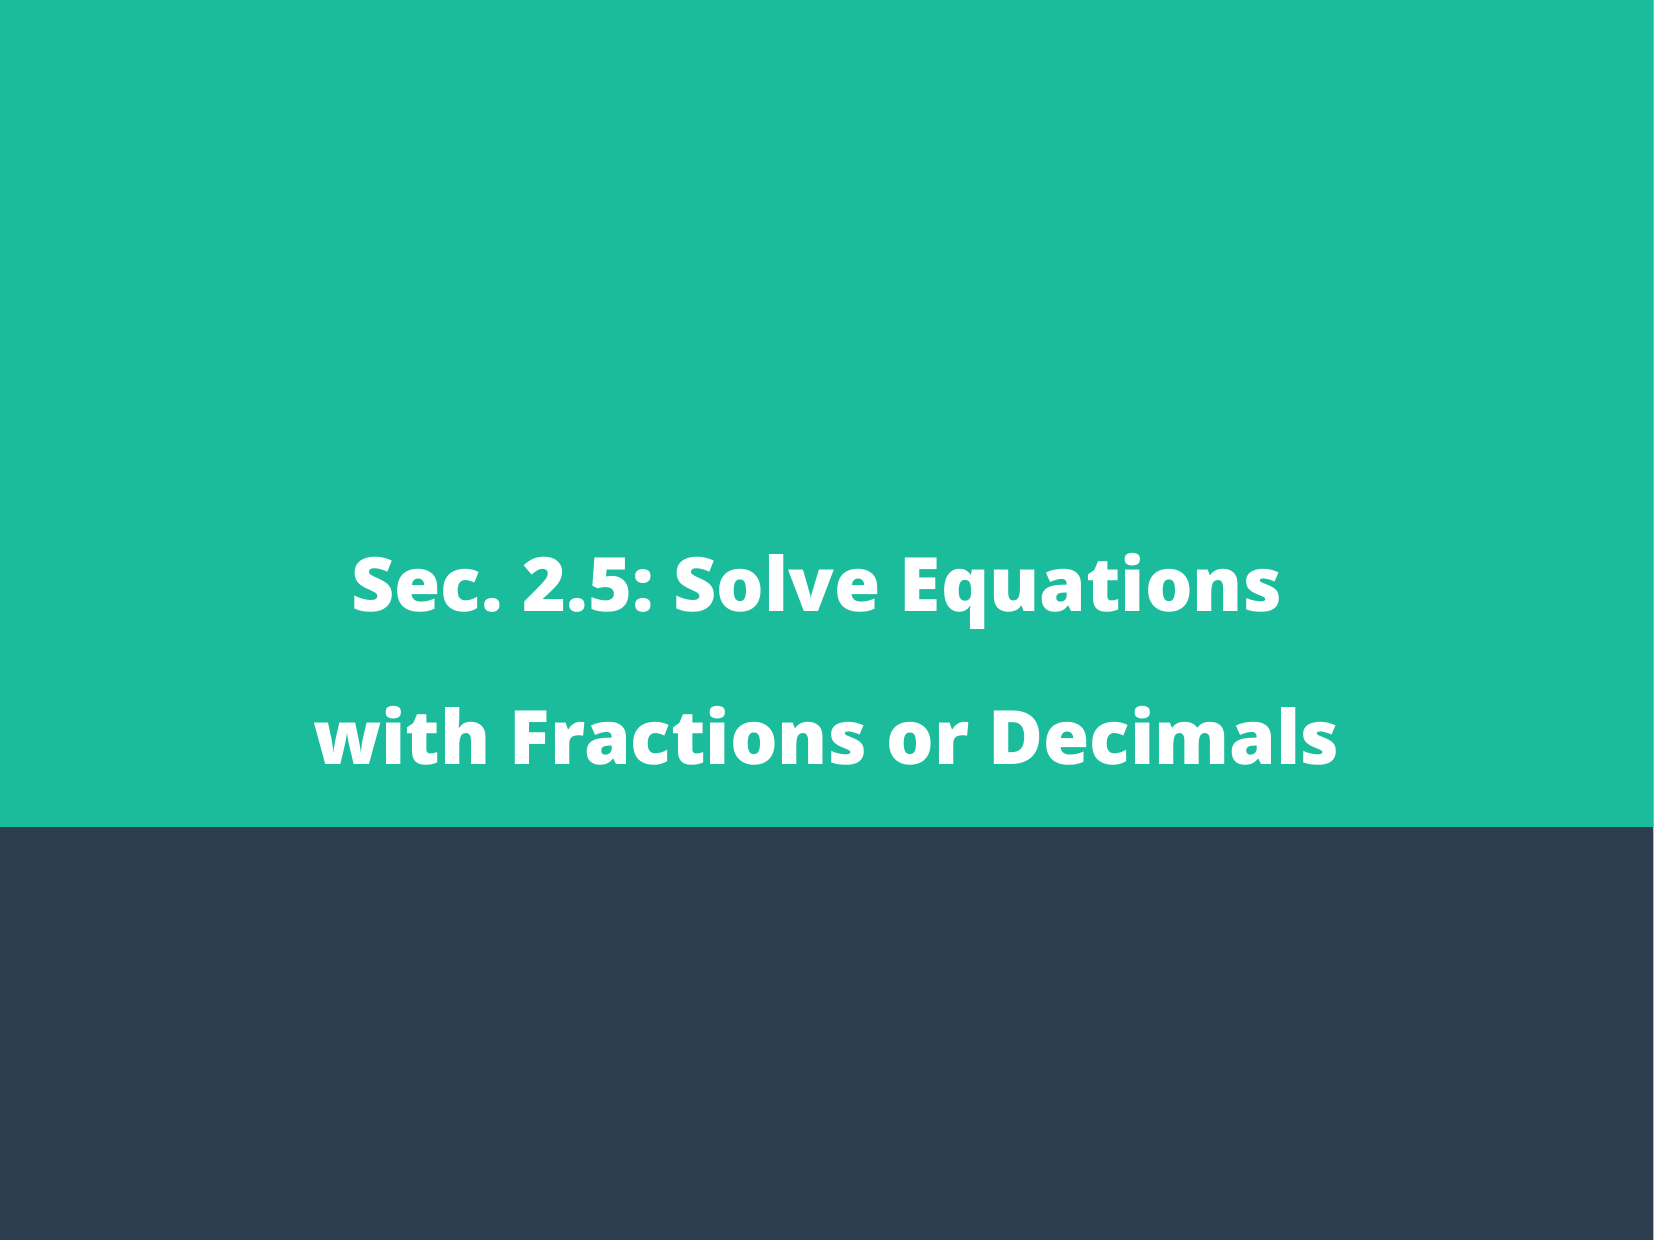

# Sec. 2.5: Solve Equations with Fractions or Decimals